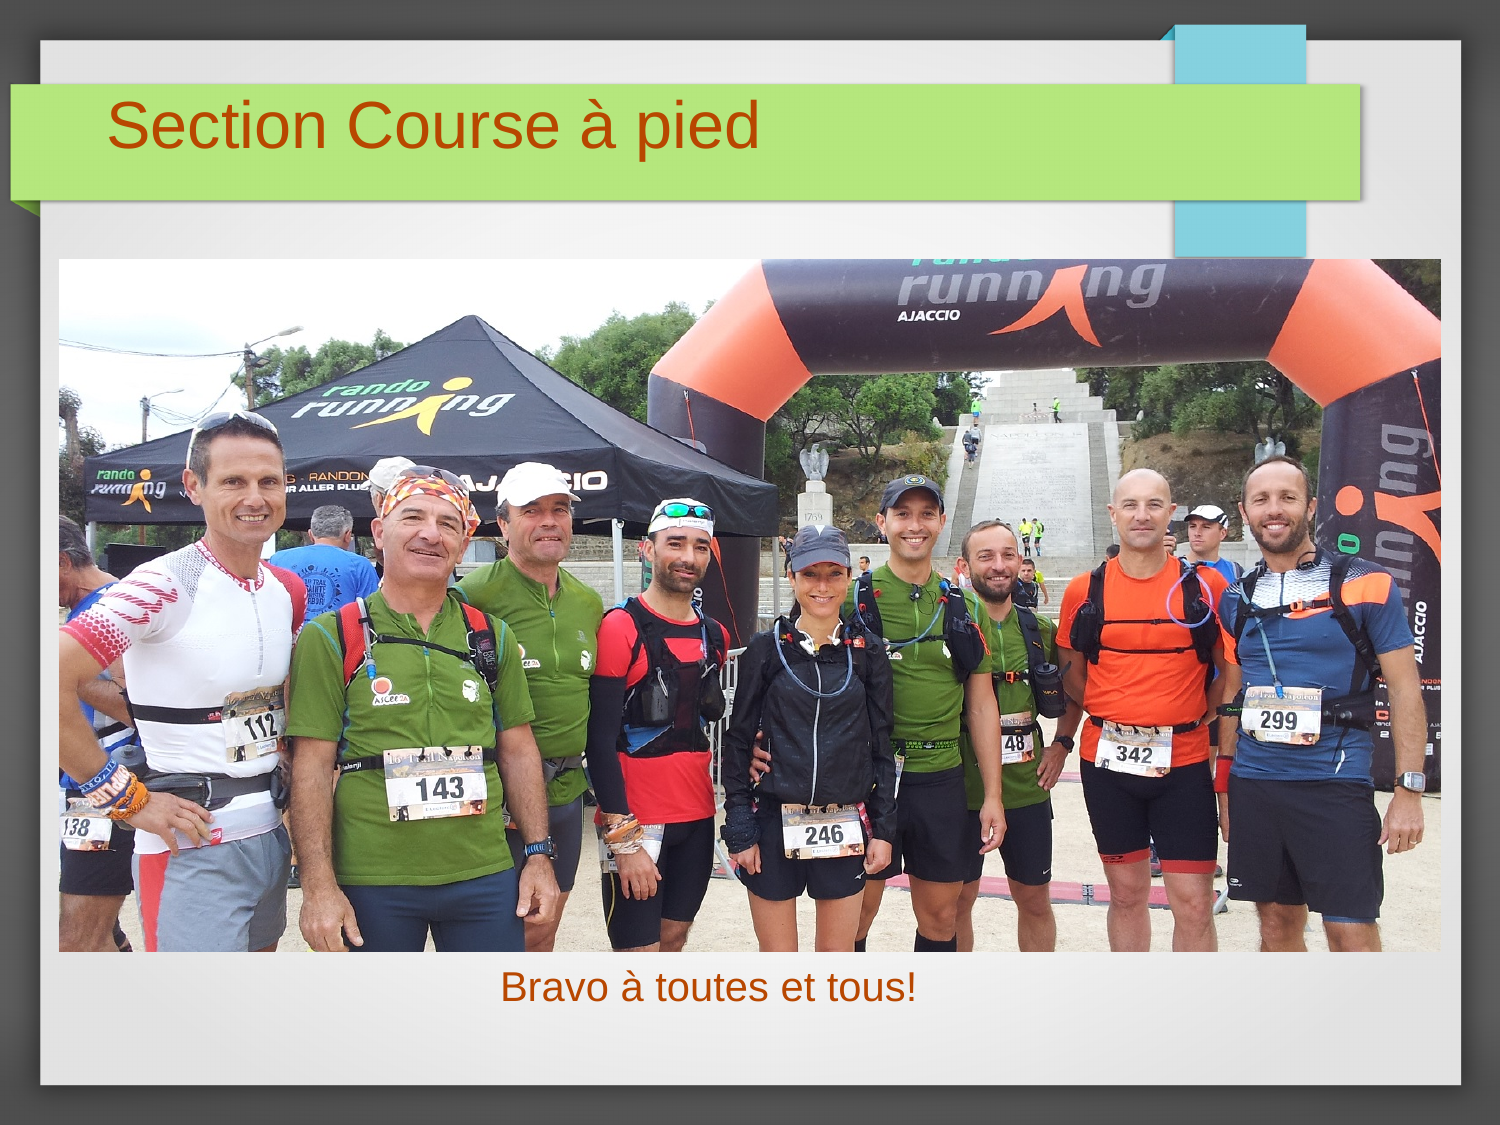

# Section Course à pied
Bravo à toutes et tous!